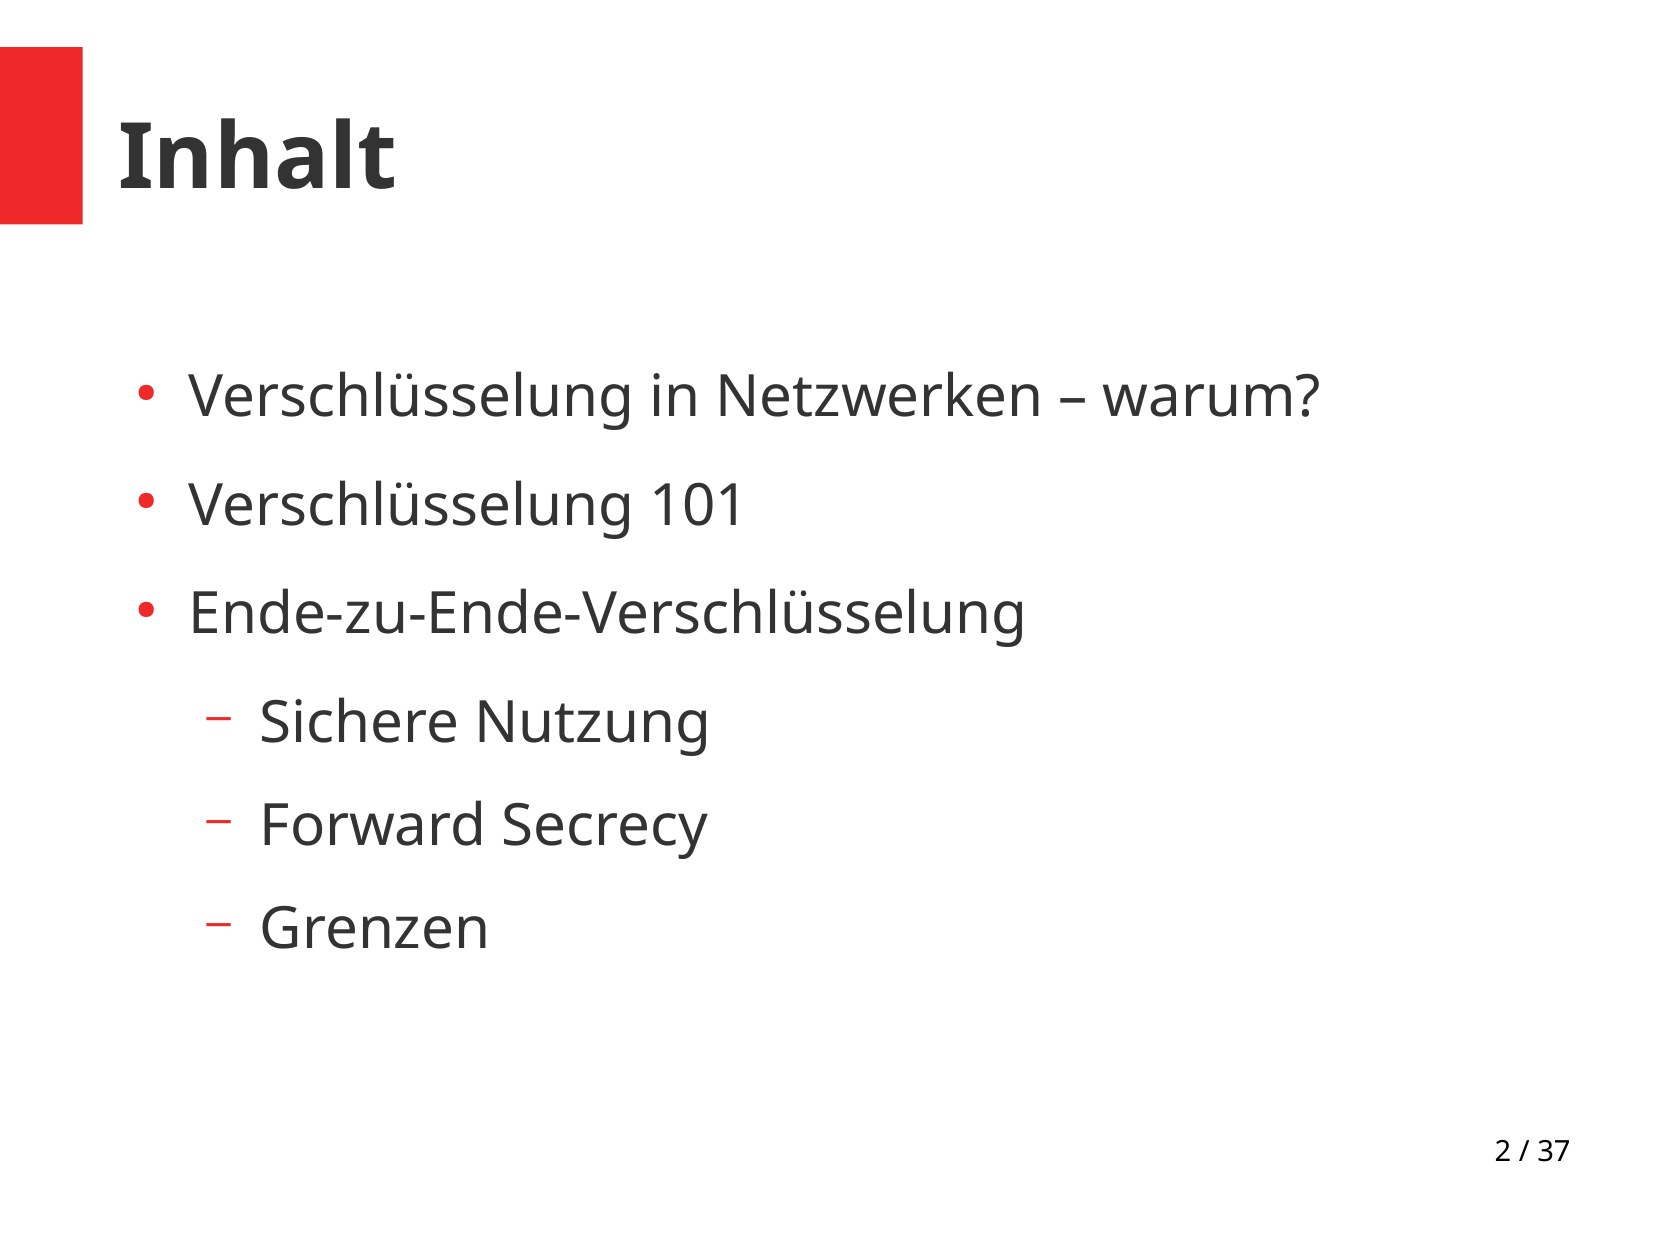

# Inhalt
Verschlüsselung in Netzwerken – warum?
Verschlüsselung 101
Ende-zu-Ende-Verschlüsselung
Sichere Nutzung
Forward Secrecy
Grenzen
2